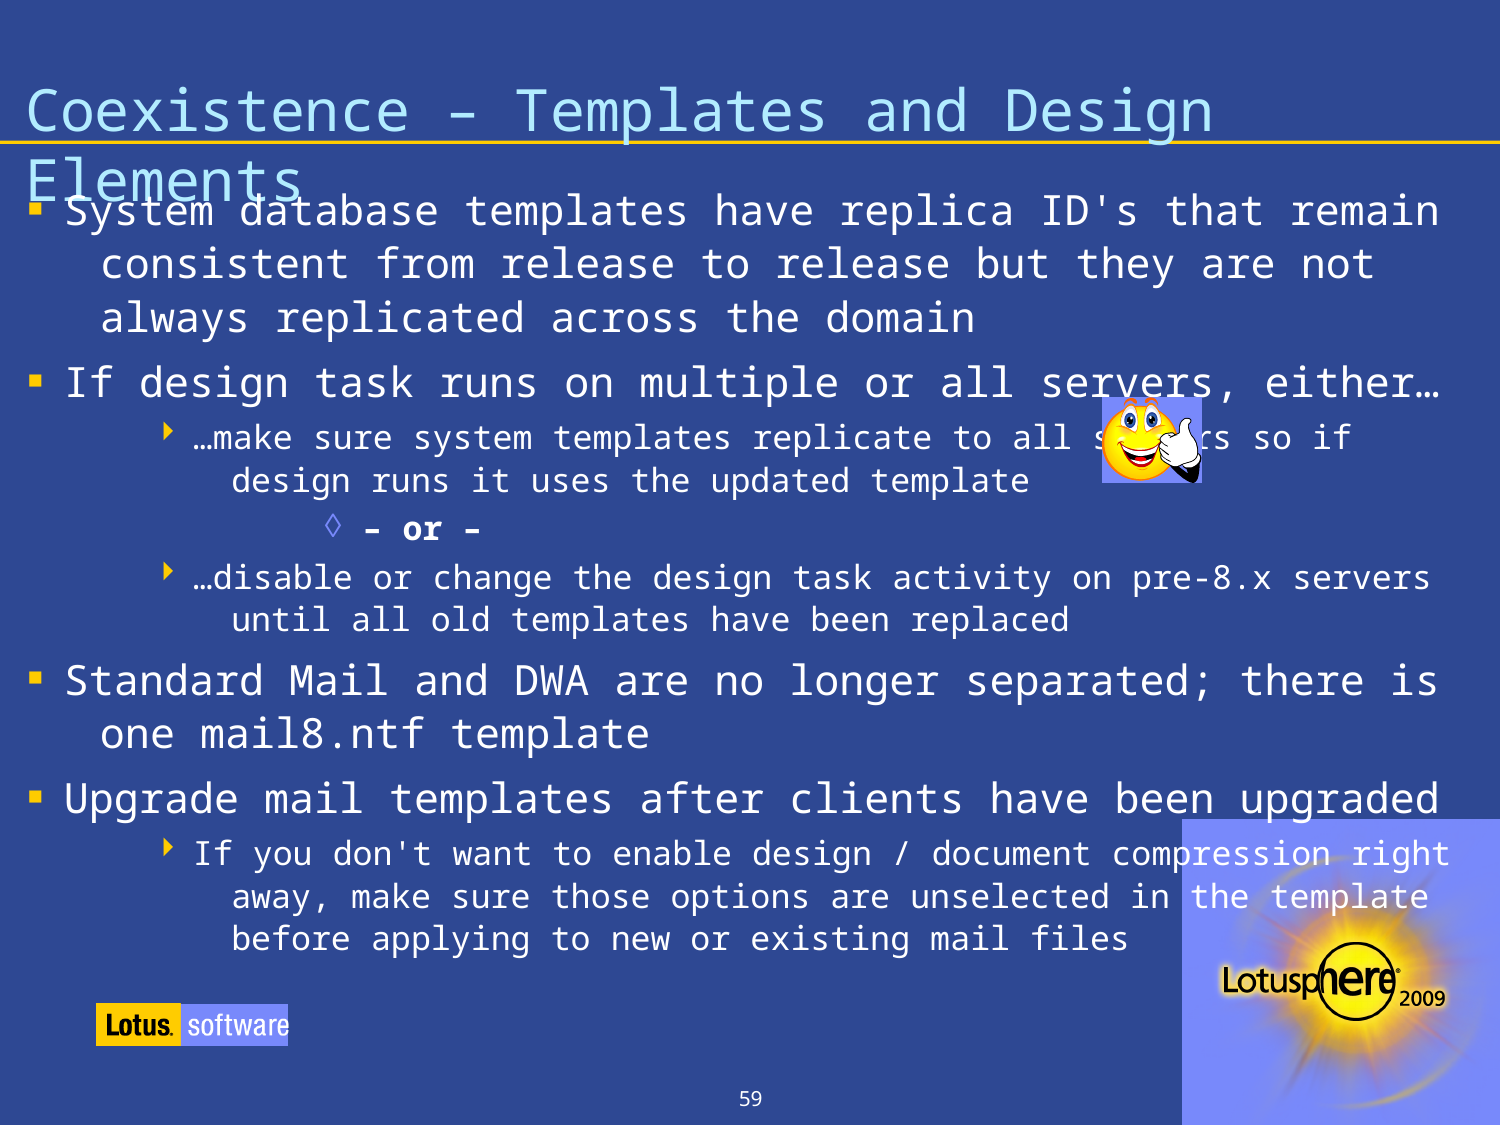

# Coexistence – Templates and Design Elements
System database templates have replica ID's that remain consistent from release to release but they are not always replicated across the domain
If design task runs on multiple or all servers, either…
…make sure system templates replicate to all servers so if design runs it uses the updated template
– or –
…disable or change the design task activity on pre-8.x servers until all old templates have been replaced
Standard Mail and DWA are no longer separated; there is one mail8.ntf template
Upgrade mail templates after clients have been upgraded
If you don't want to enable design / document compression right away, make sure those options are unselected in the template before applying to new or existing mail files
59